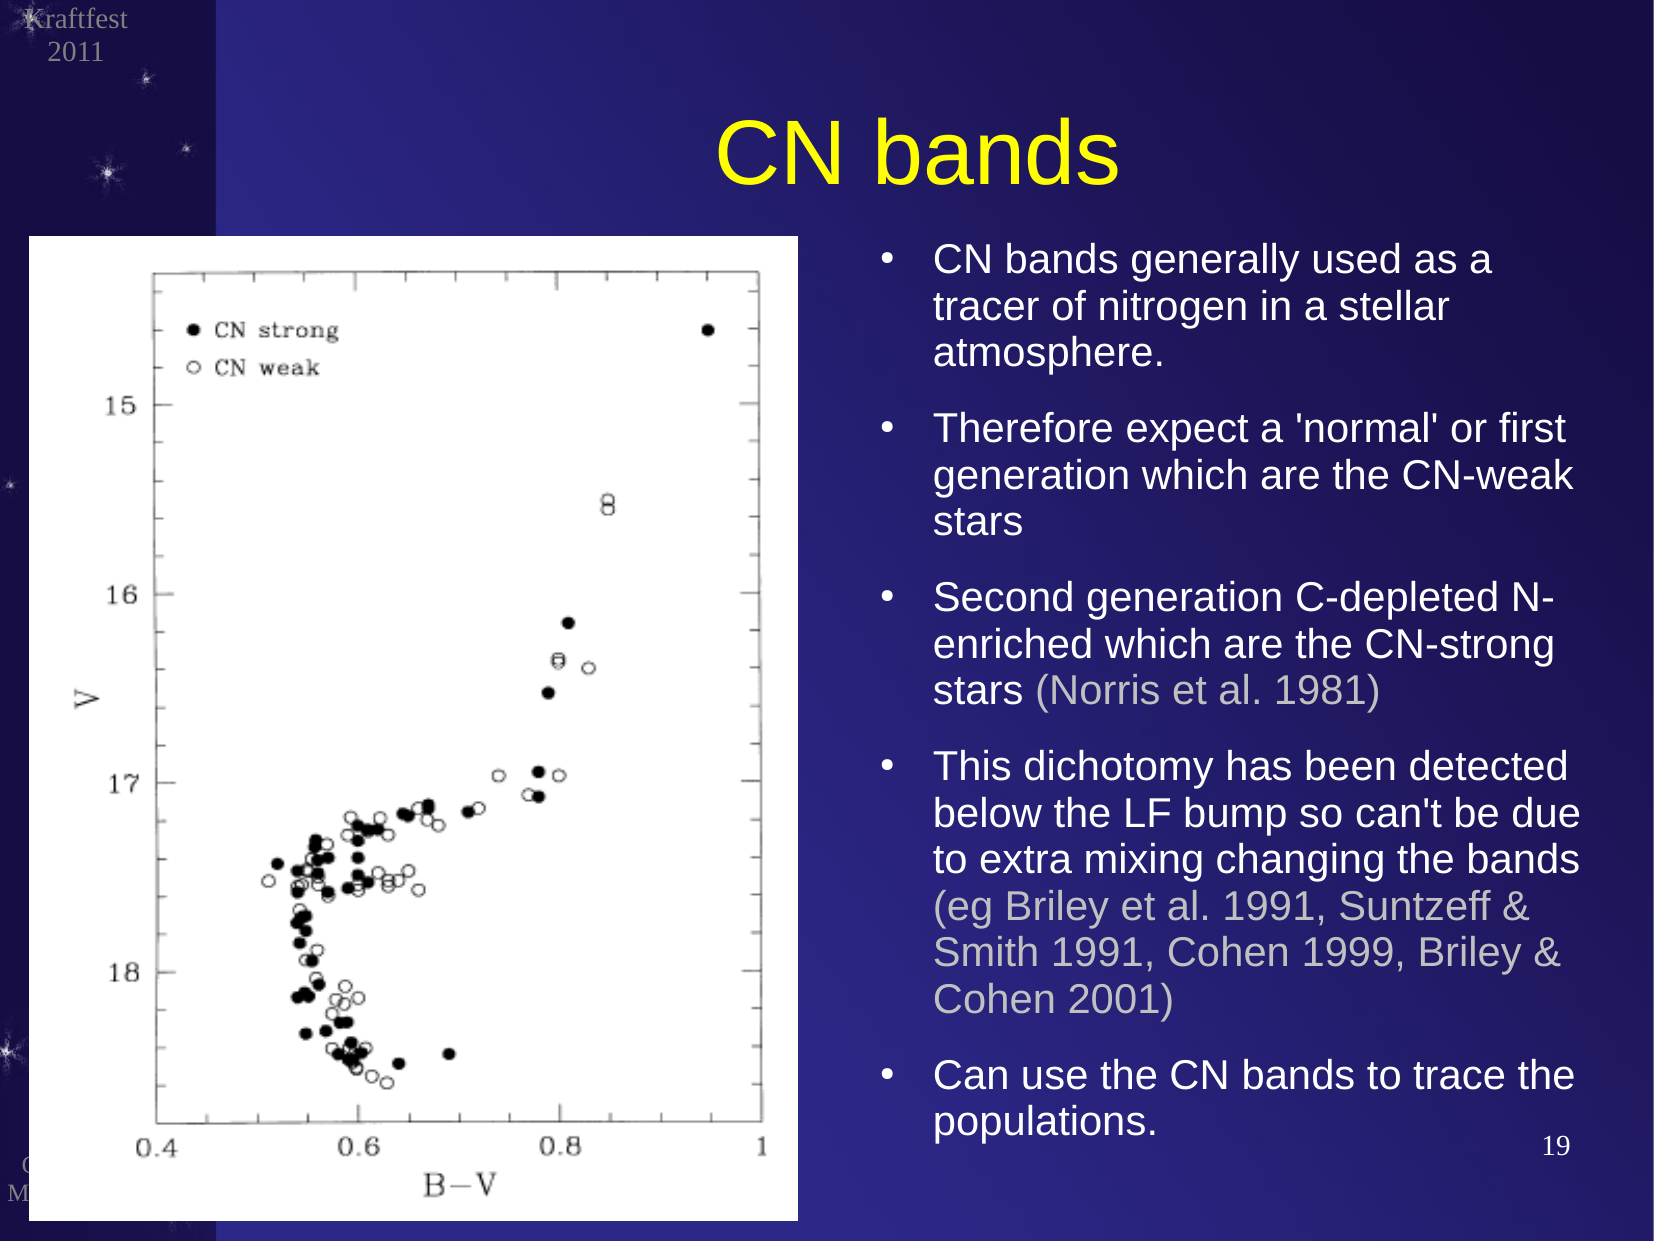

# CN bands
CN bands generally used as a tracer of nitrogen in a stellar atmosphere.
Therefore expect a 'normal' or first generation which are the CN-weak stars
Second generation C-depleted N-enriched which are the CN-strong stars (Norris et al. 1981)
This dichotomy has been detected below the LF bump so can't be due to extra mixing changing the bands (eg Briley et al. 1991, Suntzeff & Smith 1991, Cohen 1999, Briley & Cohen 2001)
Can use the CN bands to trace the populations.
19